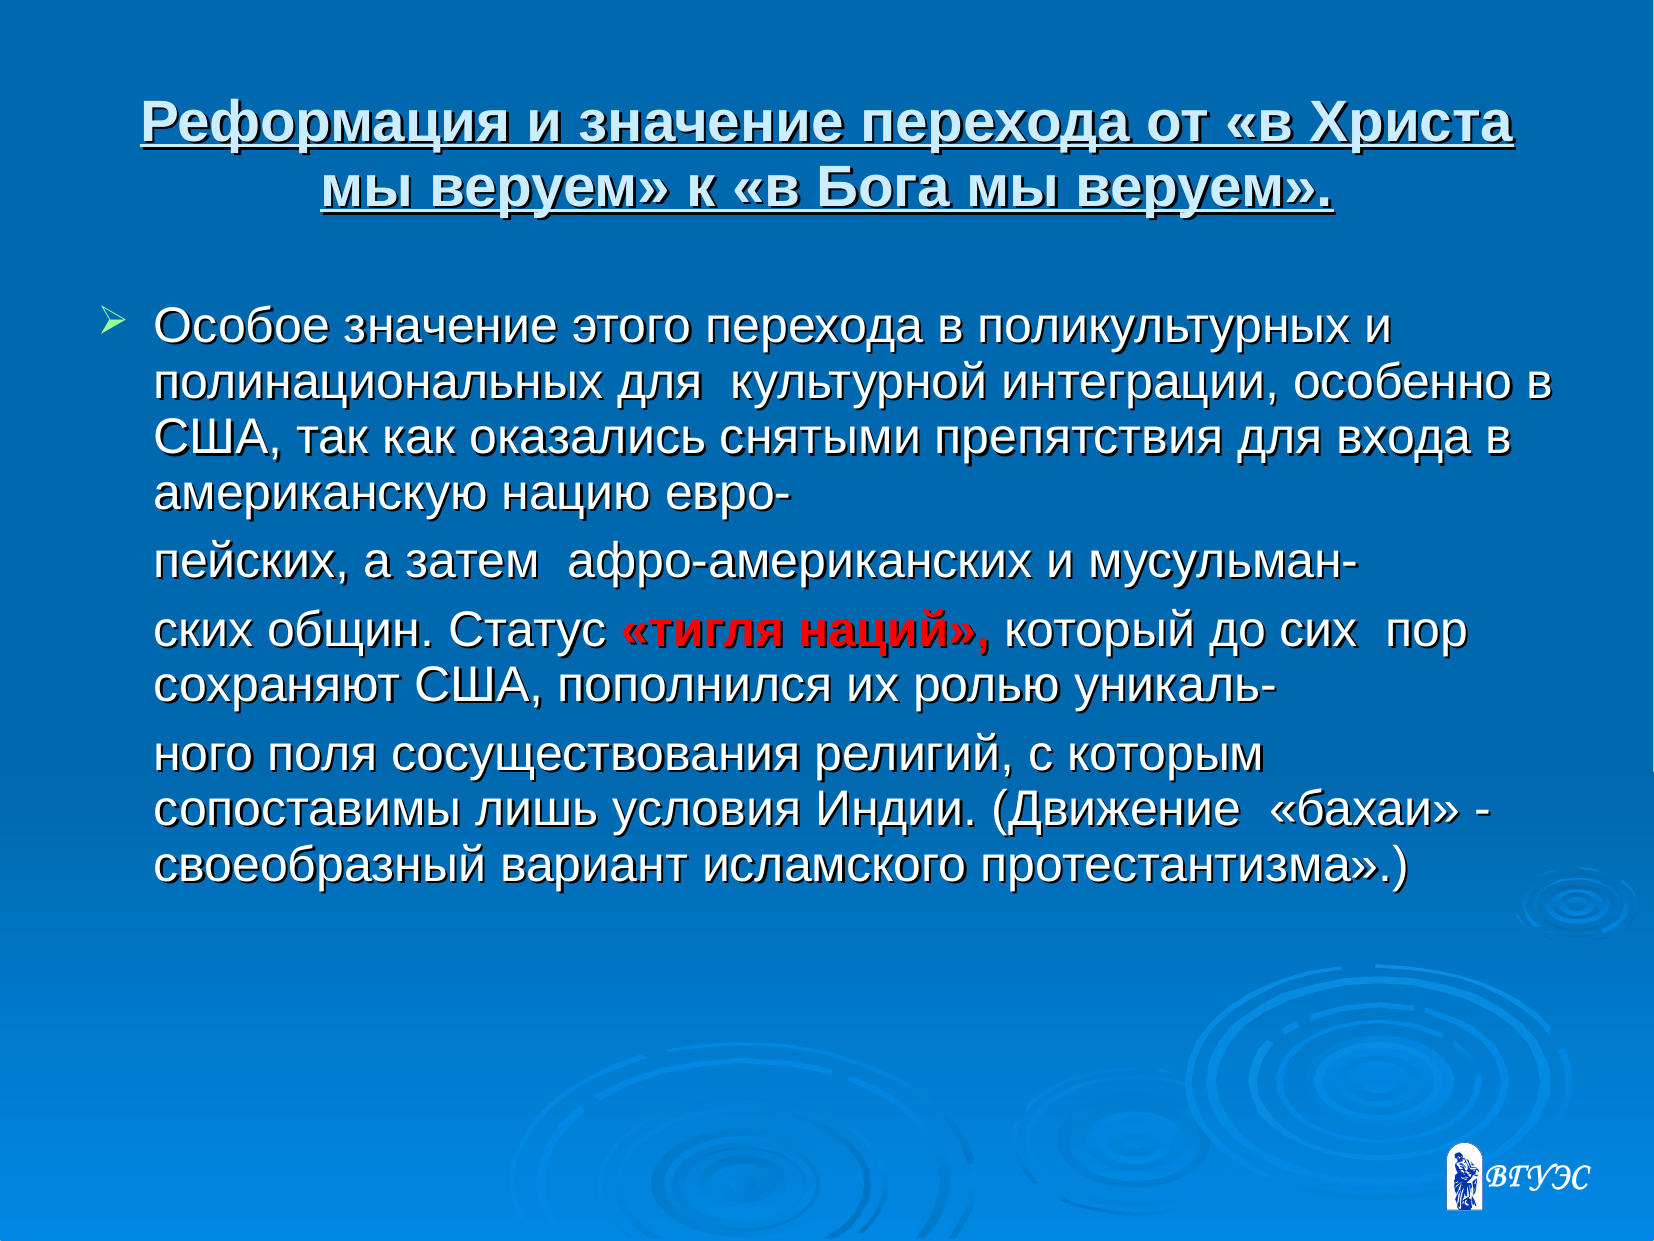

# Реформация и значение перехода от «в Христа мы веруем» к «в Бога мы веруем».
Особое значение этого перехода в поликультурных и полинациональных для культурной интеграции, особенно в США, так как оказались снятыми препятствия для входа в американскую нацию евро-
 пейских, а затем афро-американских и мусульман-
 ских общин. Статус «тигля наций», который до сих пор сохраняют США, пополнился их ролью уникаль-
 ного поля сосуществования религий, с которым сопоставимы лишь условия Индии. (Движение «бахаи» - своеобразный вариант исламского протестантизма».)